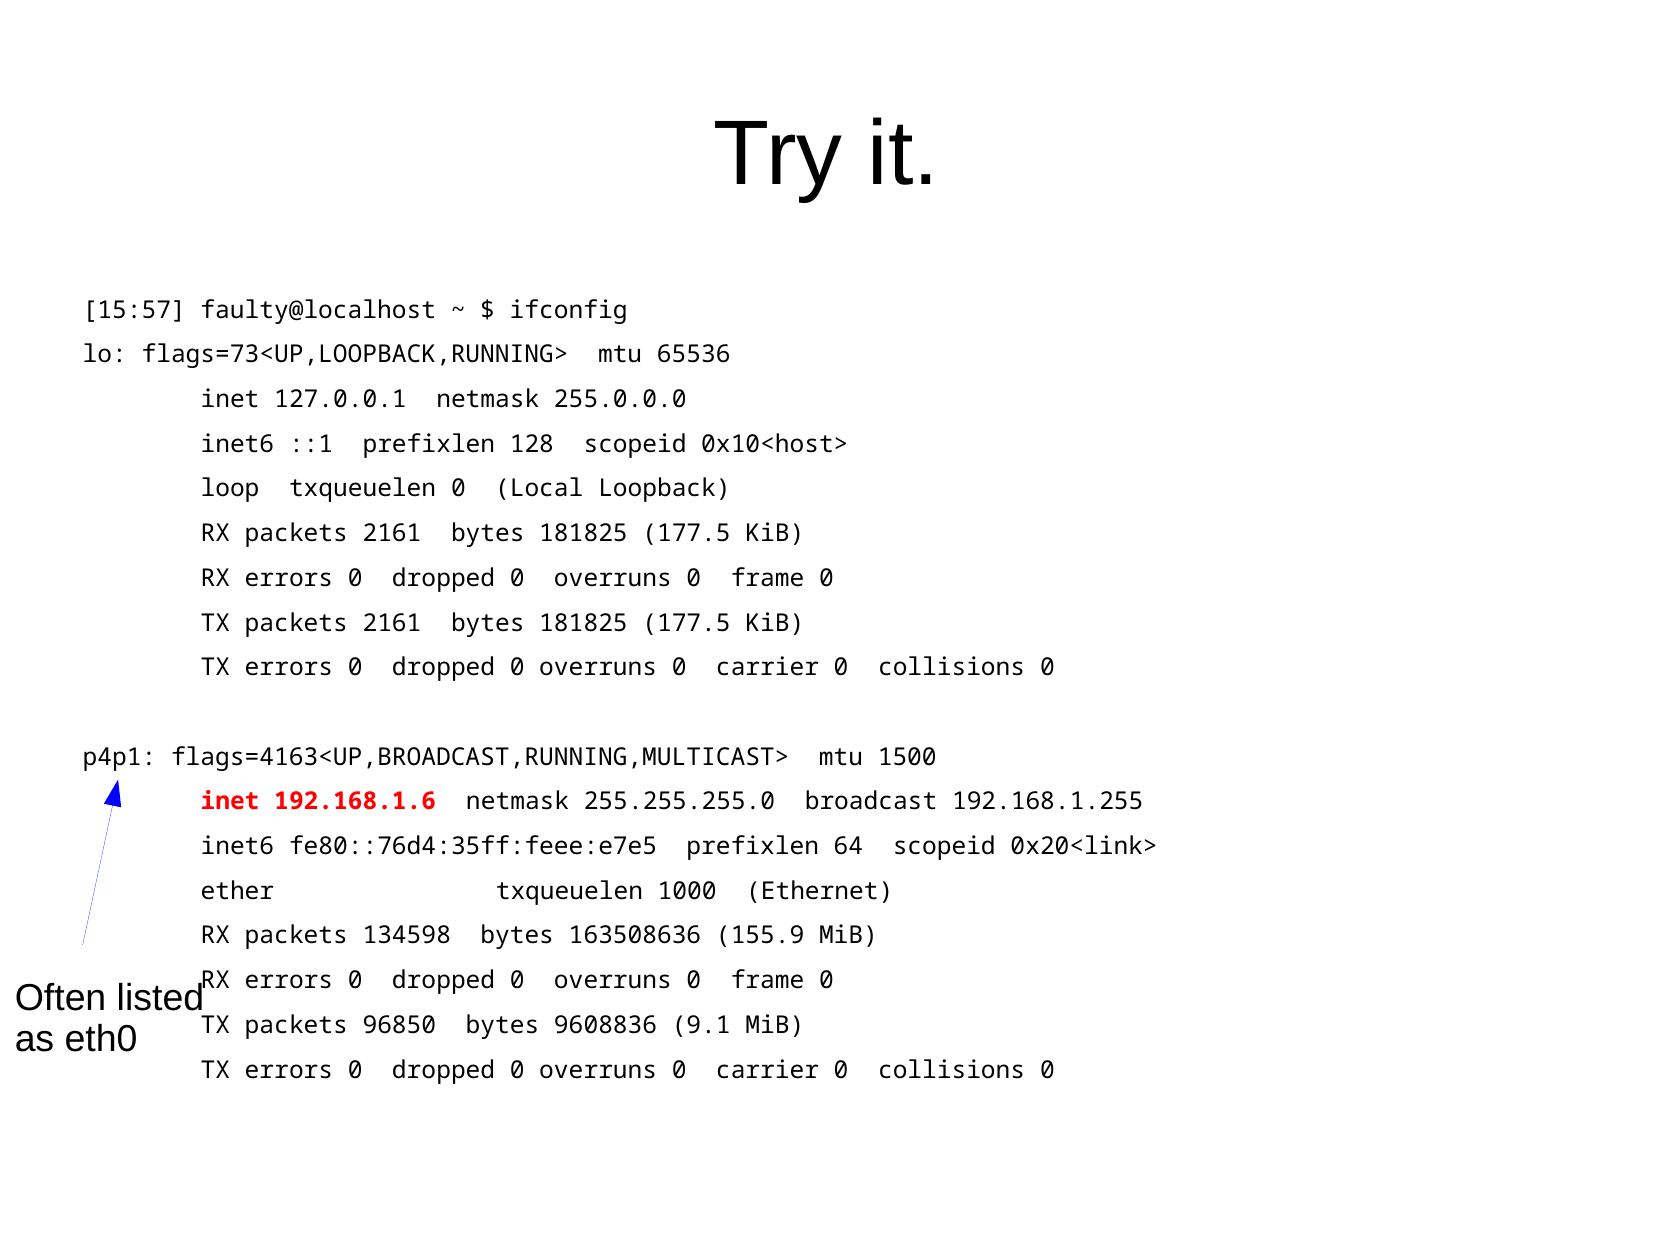

# Try it.
[15:57] faulty@localhost ~ $ ifconfig
lo: flags=73<UP,LOOPBACK,RUNNING> mtu 65536
 inet 127.0.0.1 netmask 255.0.0.0
 inet6 ::1 prefixlen 128 scopeid 0x10<host>
 loop txqueuelen 0 (Local Loopback)
 RX packets 2161 bytes 181825 (177.5 KiB)
 RX errors 0 dropped 0 overruns 0 frame 0
 TX packets 2161 bytes 181825 (177.5 KiB)
 TX errors 0 dropped 0 overruns 0 carrier 0 collisions 0
p4p1: flags=4163<UP,BROADCAST,RUNNING,MULTICAST> mtu 1500
 inet 192.168.1.6 netmask 255.255.255.0 broadcast 192.168.1.255
 inet6 fe80::76d4:35ff:feee:e7e5 prefixlen 64 scopeid 0x20<link>
 ether txqueuelen 1000 (Ethernet)
 RX packets 134598 bytes 163508636 (155.9 MiB)
 RX errors 0 dropped 0 overruns 0 frame 0
 TX packets 96850 bytes 9608836 (9.1 MiB)
 TX errors 0 dropped 0 overruns 0 carrier 0 collisions 0
Often listed
as eth0